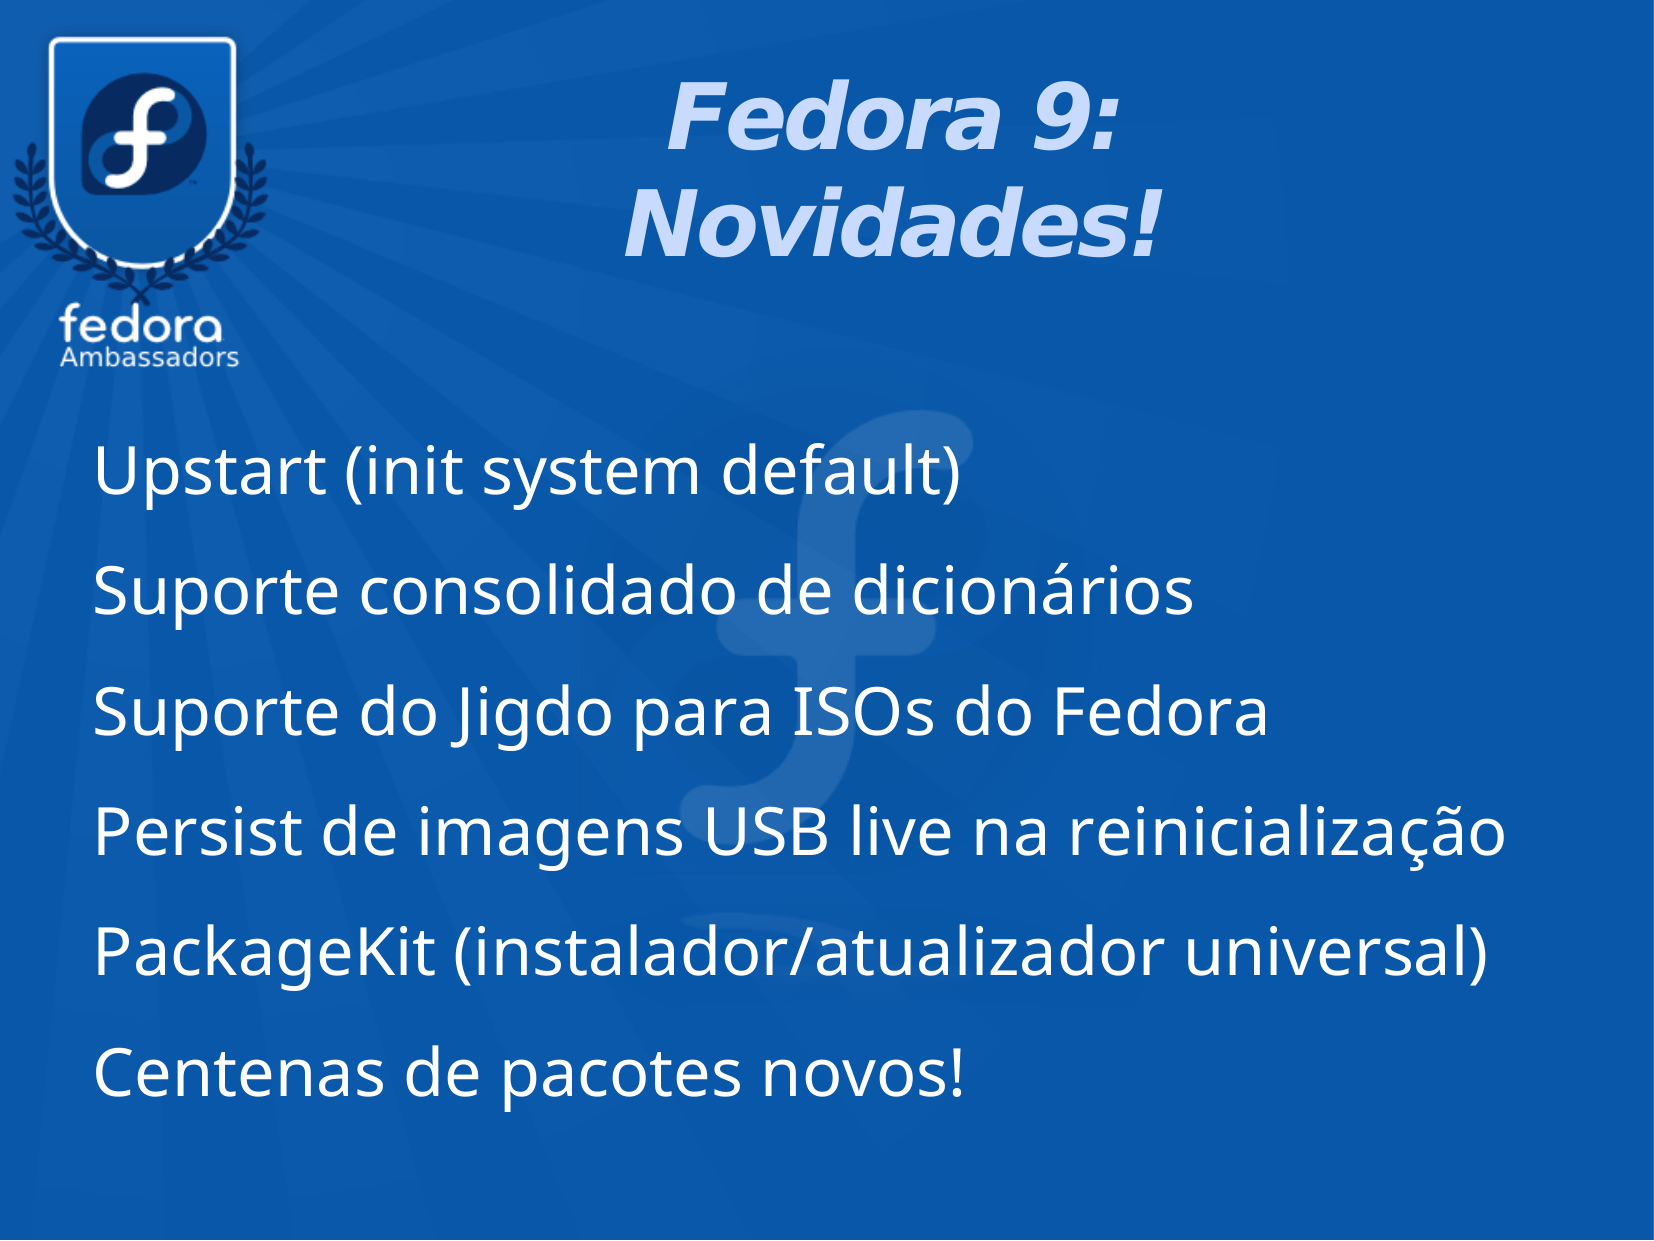

# Fedora 9: Novidades!
Upstart (init system default)
Suporte consolidado de dicionários
Suporte do Jigdo para ISOs do Fedora
Persist de imagens USB live na reinicialização
PackageKit (instalador/atualizador universal)
Centenas de pacotes novos!